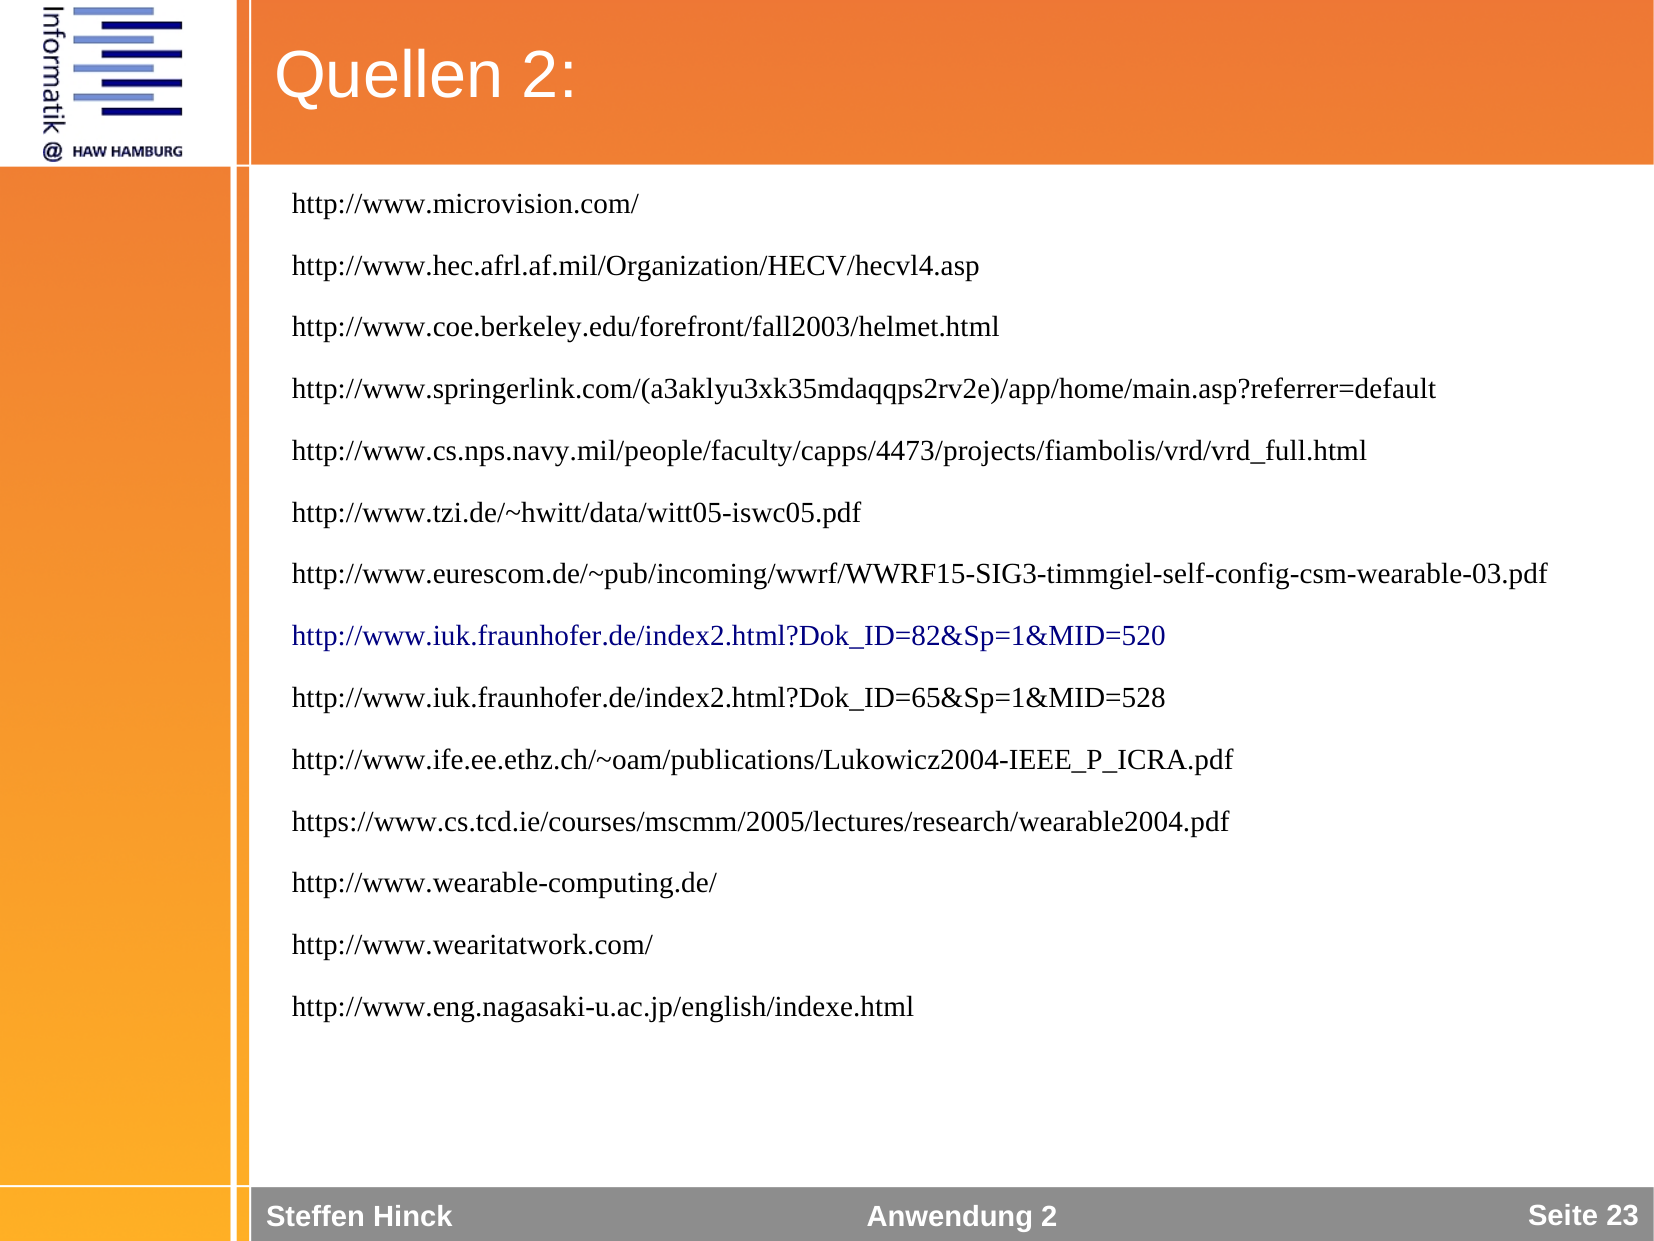

# Quellen 2:
http://www.microvision.com/
http://www.hec.afrl.af.mil/Organization/HECV/hecvl4.asp
http://www.coe.berkeley.edu/forefront/fall2003/helmet.html
http://www.springerlink.com/(a3aklyu3xk35mdaqqps2rv2e)/app/home/main.asp?referrer=default
http://www.cs.nps.navy.mil/people/faculty/capps/4473/projects/fiambolis/vrd/vrd_full.html
http://www.tzi.de/~hwitt/data/witt05-iswc05.pdf
http://www.eurescom.de/~pub/incoming/wwrf/WWRF15-SIG3-timmgiel-self-config-csm-wearable-03.pdf
http://www.iuk.fraunhofer.de/index2.html?Dok_ID=82&Sp=1&MID=520
http://www.iuk.fraunhofer.de/index2.html?Dok_ID=65&Sp=1&MID=528
http://www.ife.ee.ethz.ch/~oam/publications/Lukowicz2004-IEEE_P_ICRA.pdf
https://www.cs.tcd.ie/courses/mscmm/2005/lectures/research/wearable2004.pdf
http://www.wearable-computing.de/
http://www.wearitatwork.com/
http://www.eng.nagasaki-u.ac.jp/english/indexe.html